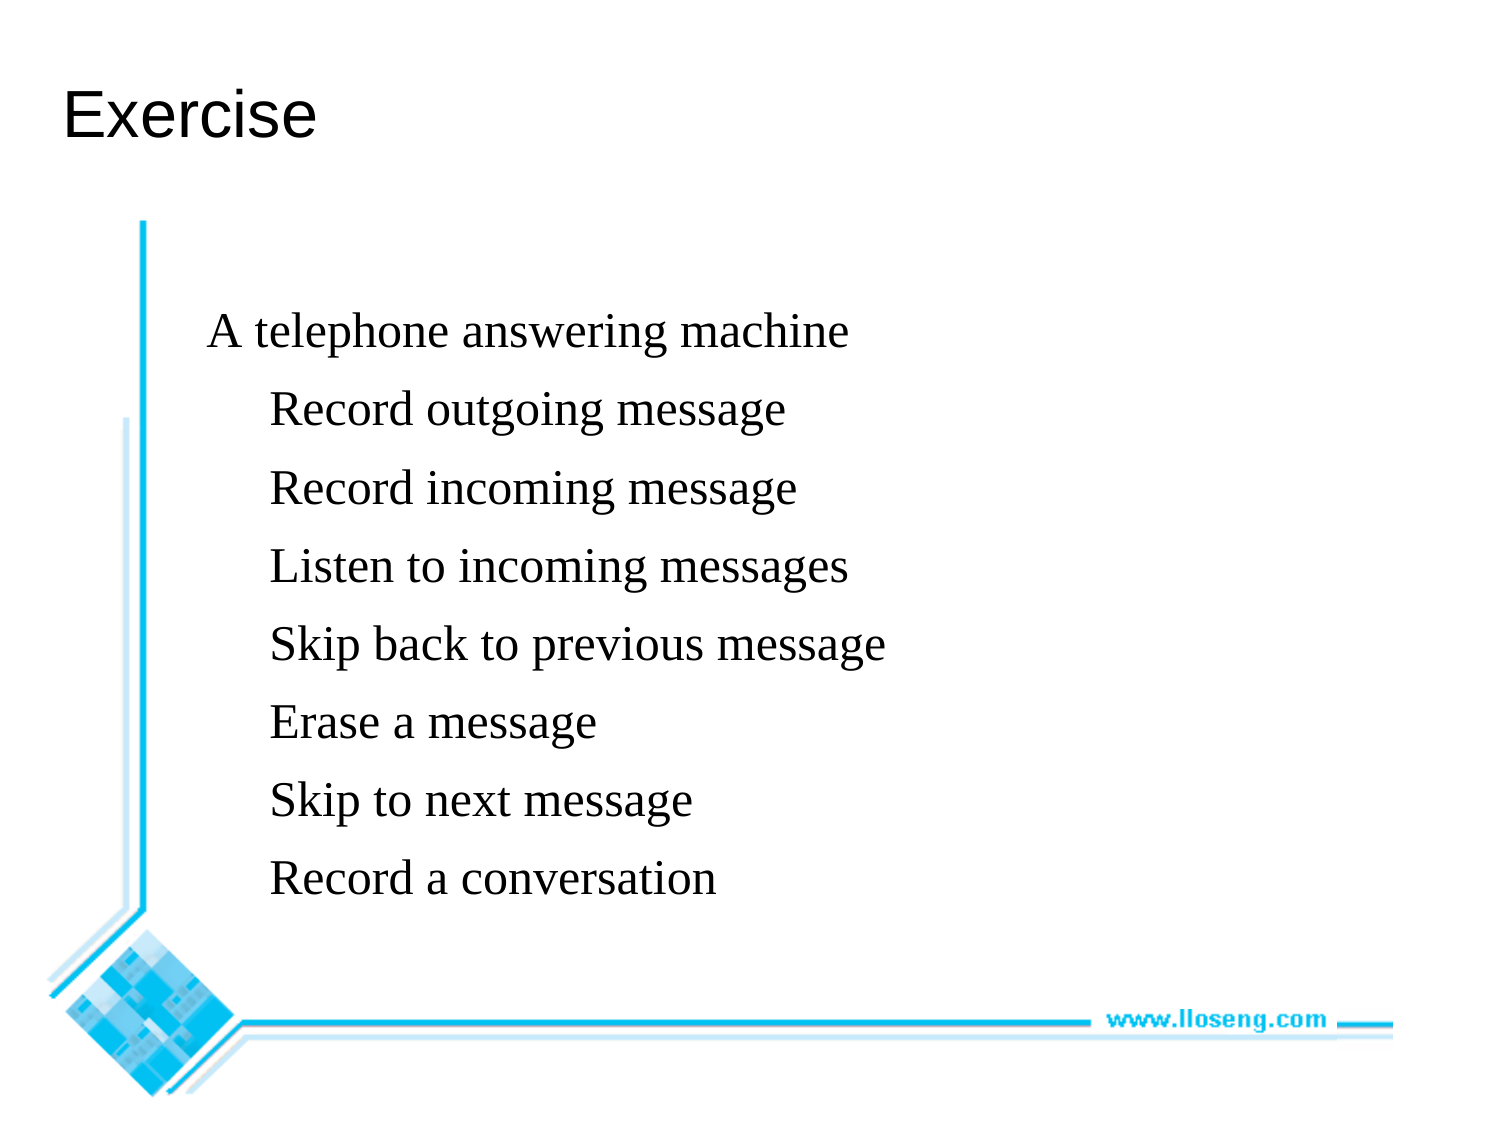

# Exercise
A telephone answering machine
Record outgoing message
Record incoming message
Listen to incoming messages
Skip back to previous message
Erase a message
Skip to next message
Record a conversation